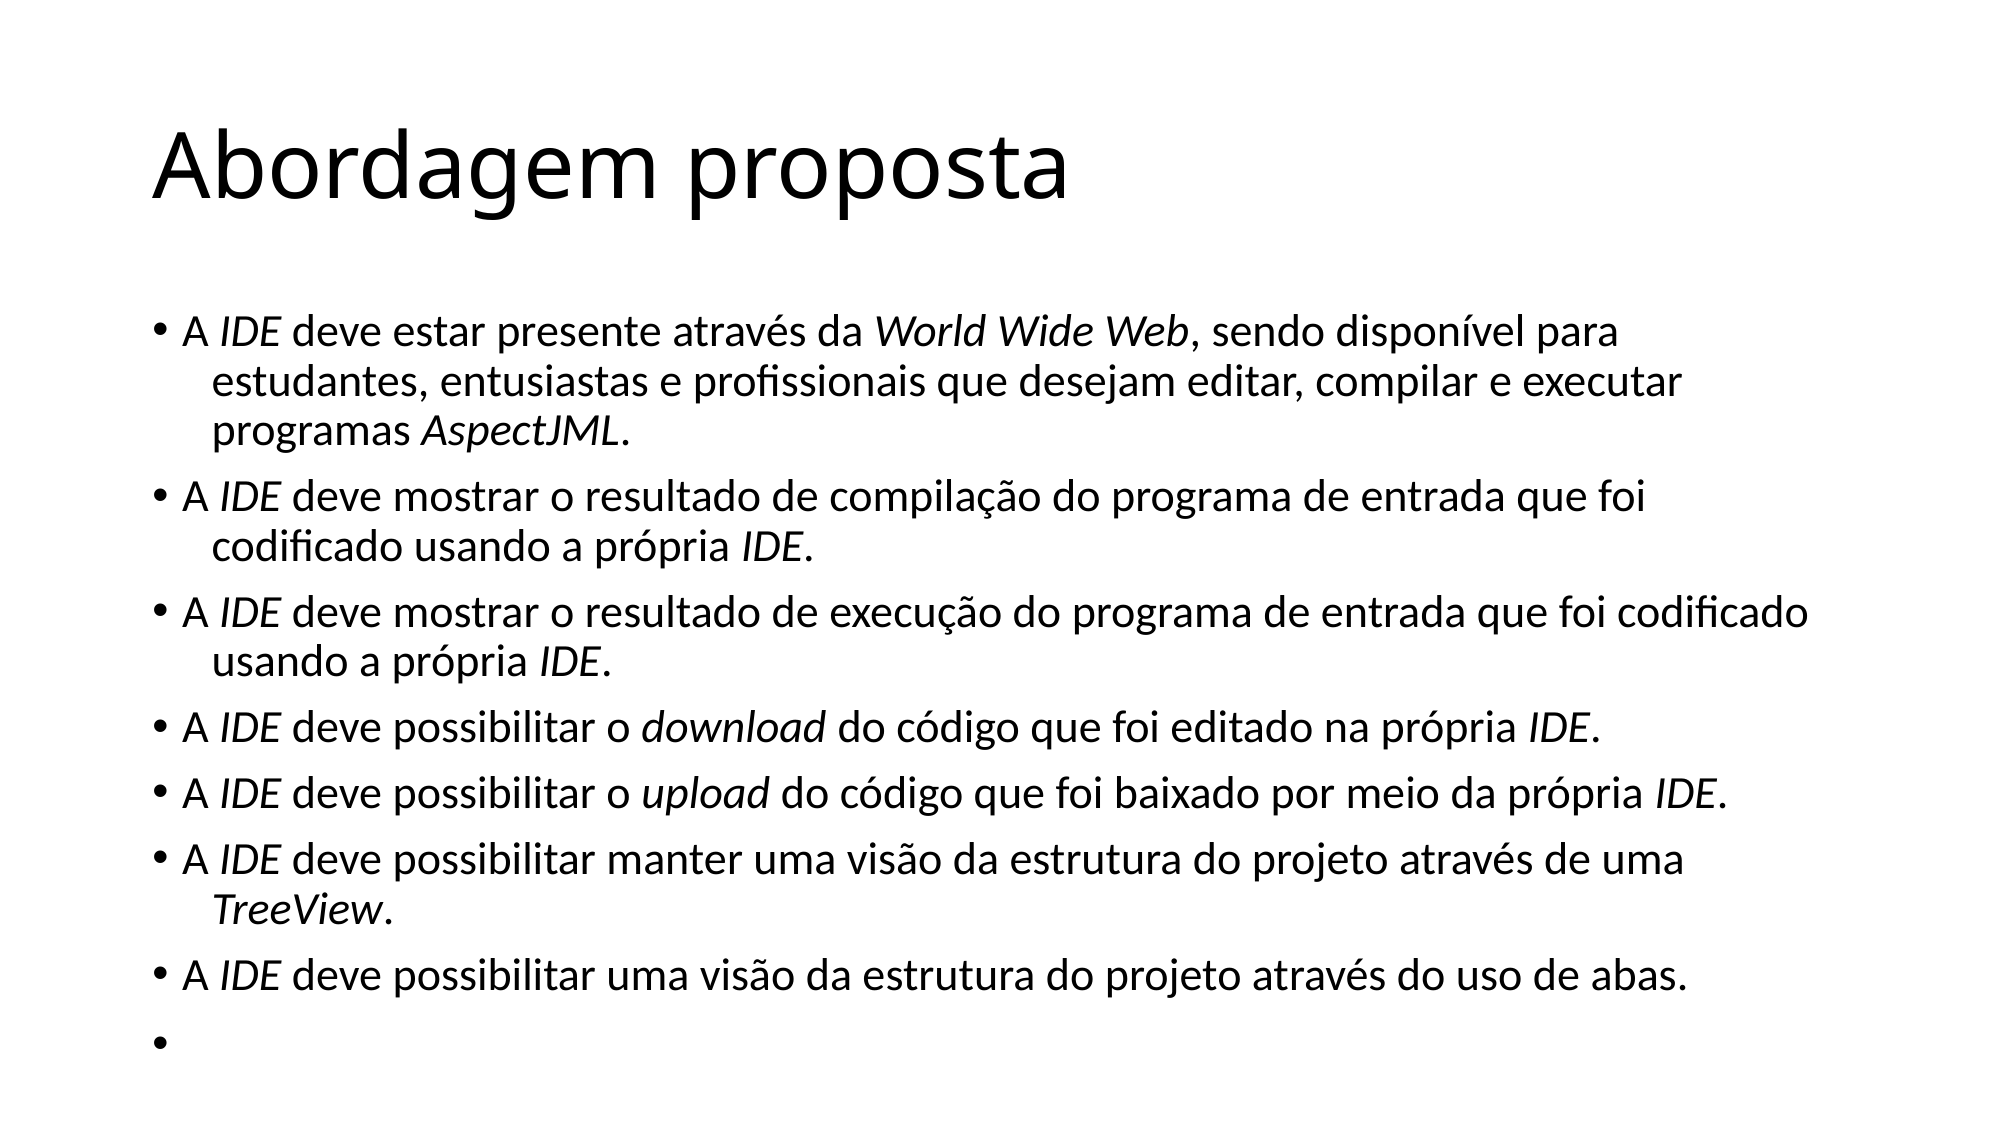

# Abordagem proposta
A IDE deve estar presente através da World Wide Web, sendo disponível para estudantes, entusiastas e profissionais que desejam editar, compilar e executar programas AspectJML.
A IDE deve mostrar o resultado de compilação do programa de entrada que foi codificado usando a própria IDE.
A IDE deve mostrar o resultado de execução do programa de entrada que foi codificado usando a própria IDE.
A IDE deve possibilitar o download do código que foi editado na própria IDE.
A IDE deve possibilitar o upload do código que foi baixado por meio da própria IDE.
A IDE deve possibilitar manter uma visão da estrutura do projeto através de uma TreeView.
A IDE deve possibilitar uma visão da estrutura do projeto através do uso de abas.